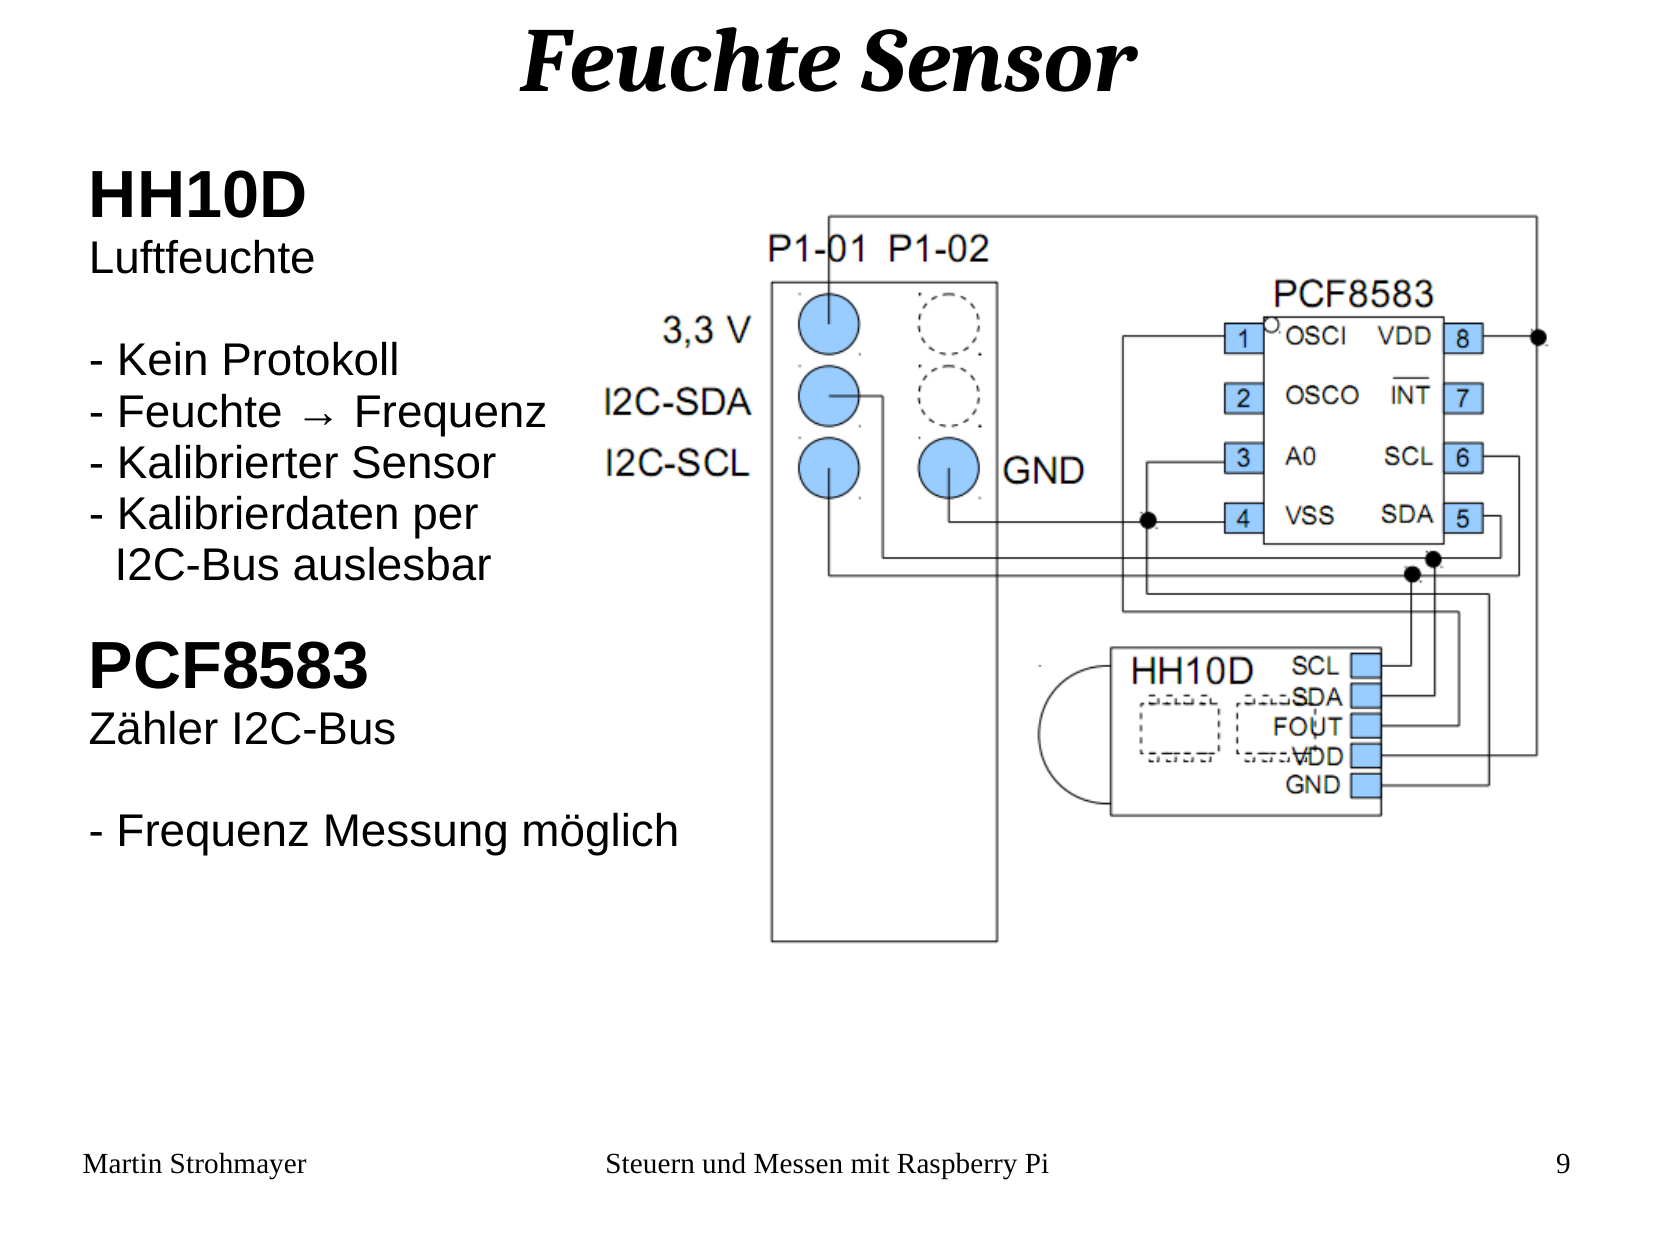

# Feuchte Sensor
HH10D
Luftfeuchte
- Kein Protokoll
- Feuchte → Frequenz
- Kalibrierter Sensor
- Kalibrierdaten per
 I2C-Bus auslesbar
PCF8583
Zähler I2C-Bus
- Frequenz Messung möglich
Martin Strohmayer
Steuern und Messen mit Raspberry Pi
9